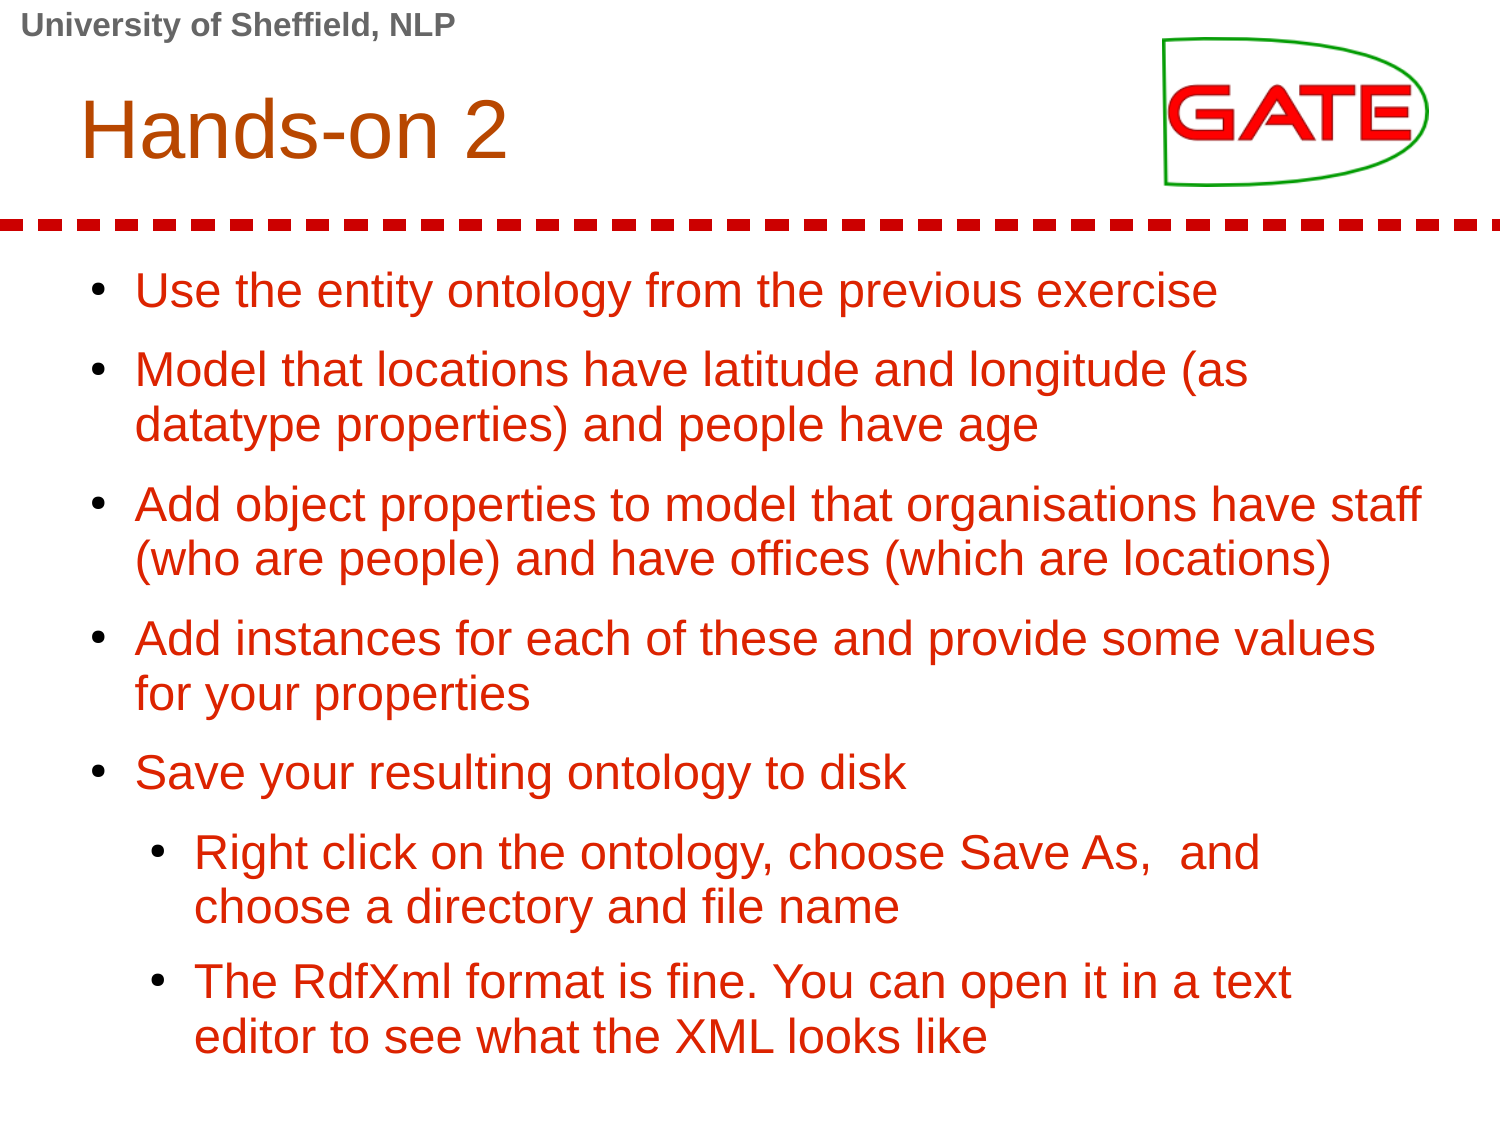

# Hands-on 2
Use the entity ontology from the previous exercise
Model that locations have latitude and longitude (as datatype properties) and people have age
Add object properties to model that organisations have staff (who are people) and have offices (which are locations)
Add instances for each of these and provide some values for your properties
Save your resulting ontology to disk
Right click on the ontology, choose Save As, and choose a directory and file name
The RdfXml format is fine. You can open it in a text editor to see what the XML looks like